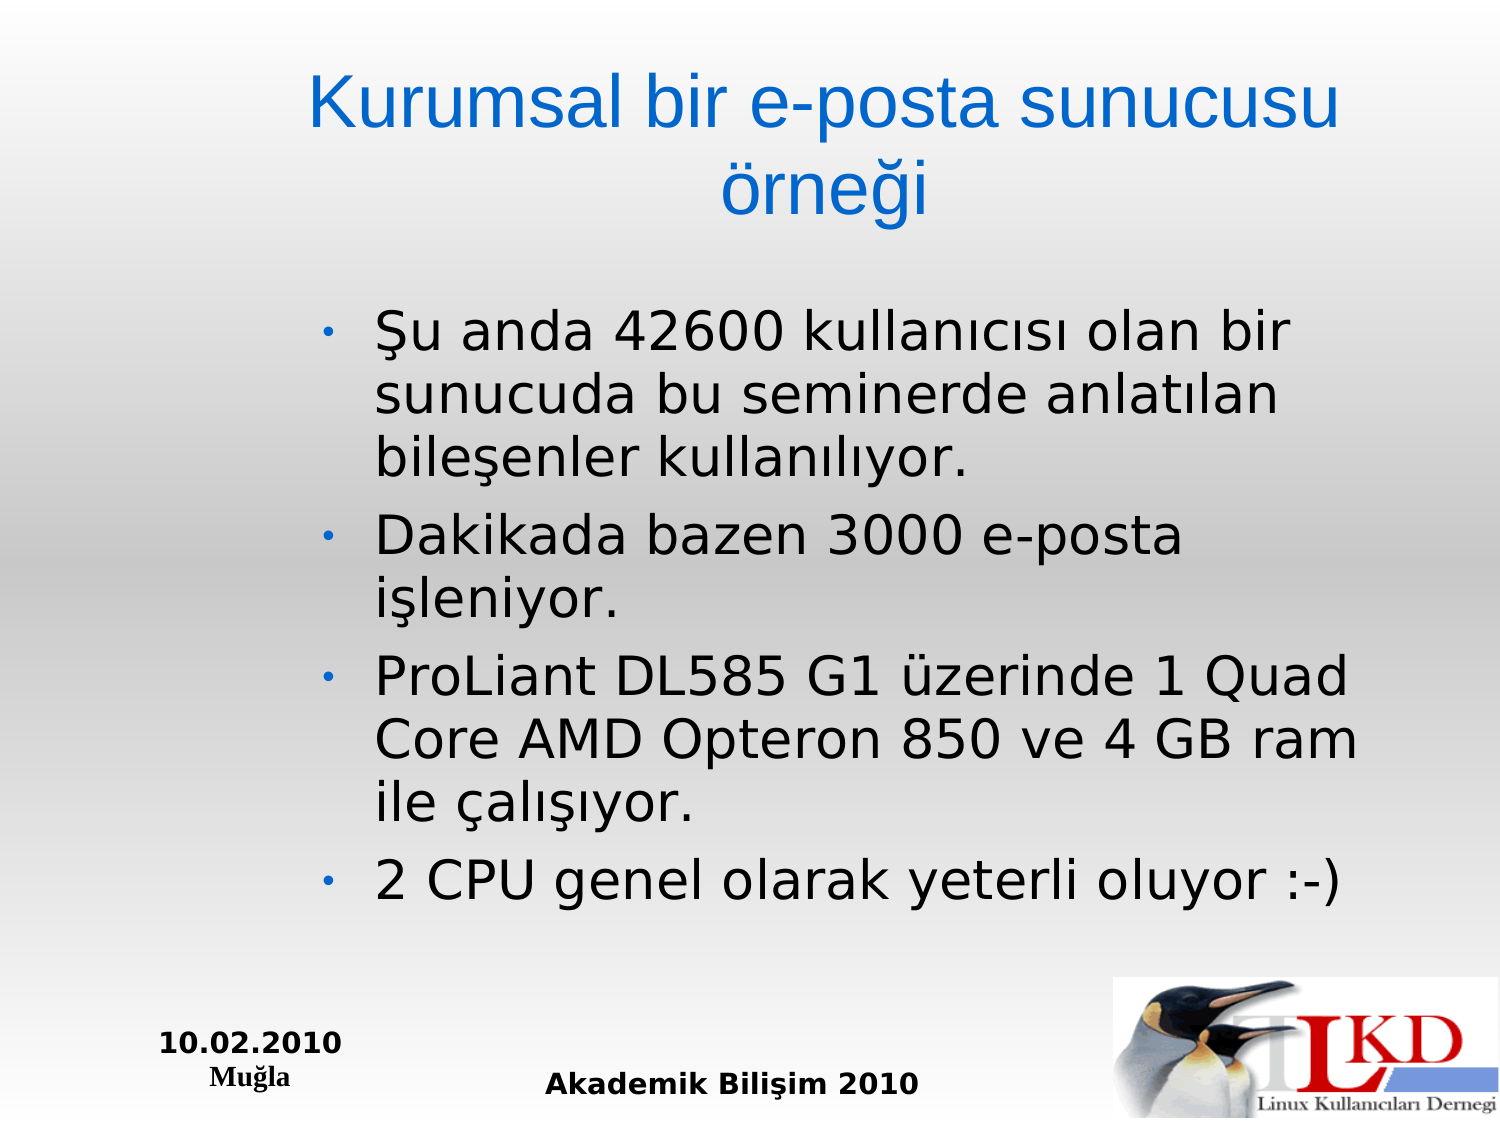

# Kurumsal bir e-posta sunucusu örneği
Şu anda 42600 kullanıcısı olan bir sunucuda bu seminerde anlatılan bileşenler kullanılıyor.
Dakikada bazen 3000 e-posta işleniyor.
ProLiant DL585 G1 üzerinde 1 Quad Core AMD Opteron 850 ve 4 GB ram ile çalışıyor.
2 CPU genel olarak yeterli oluyor :-)